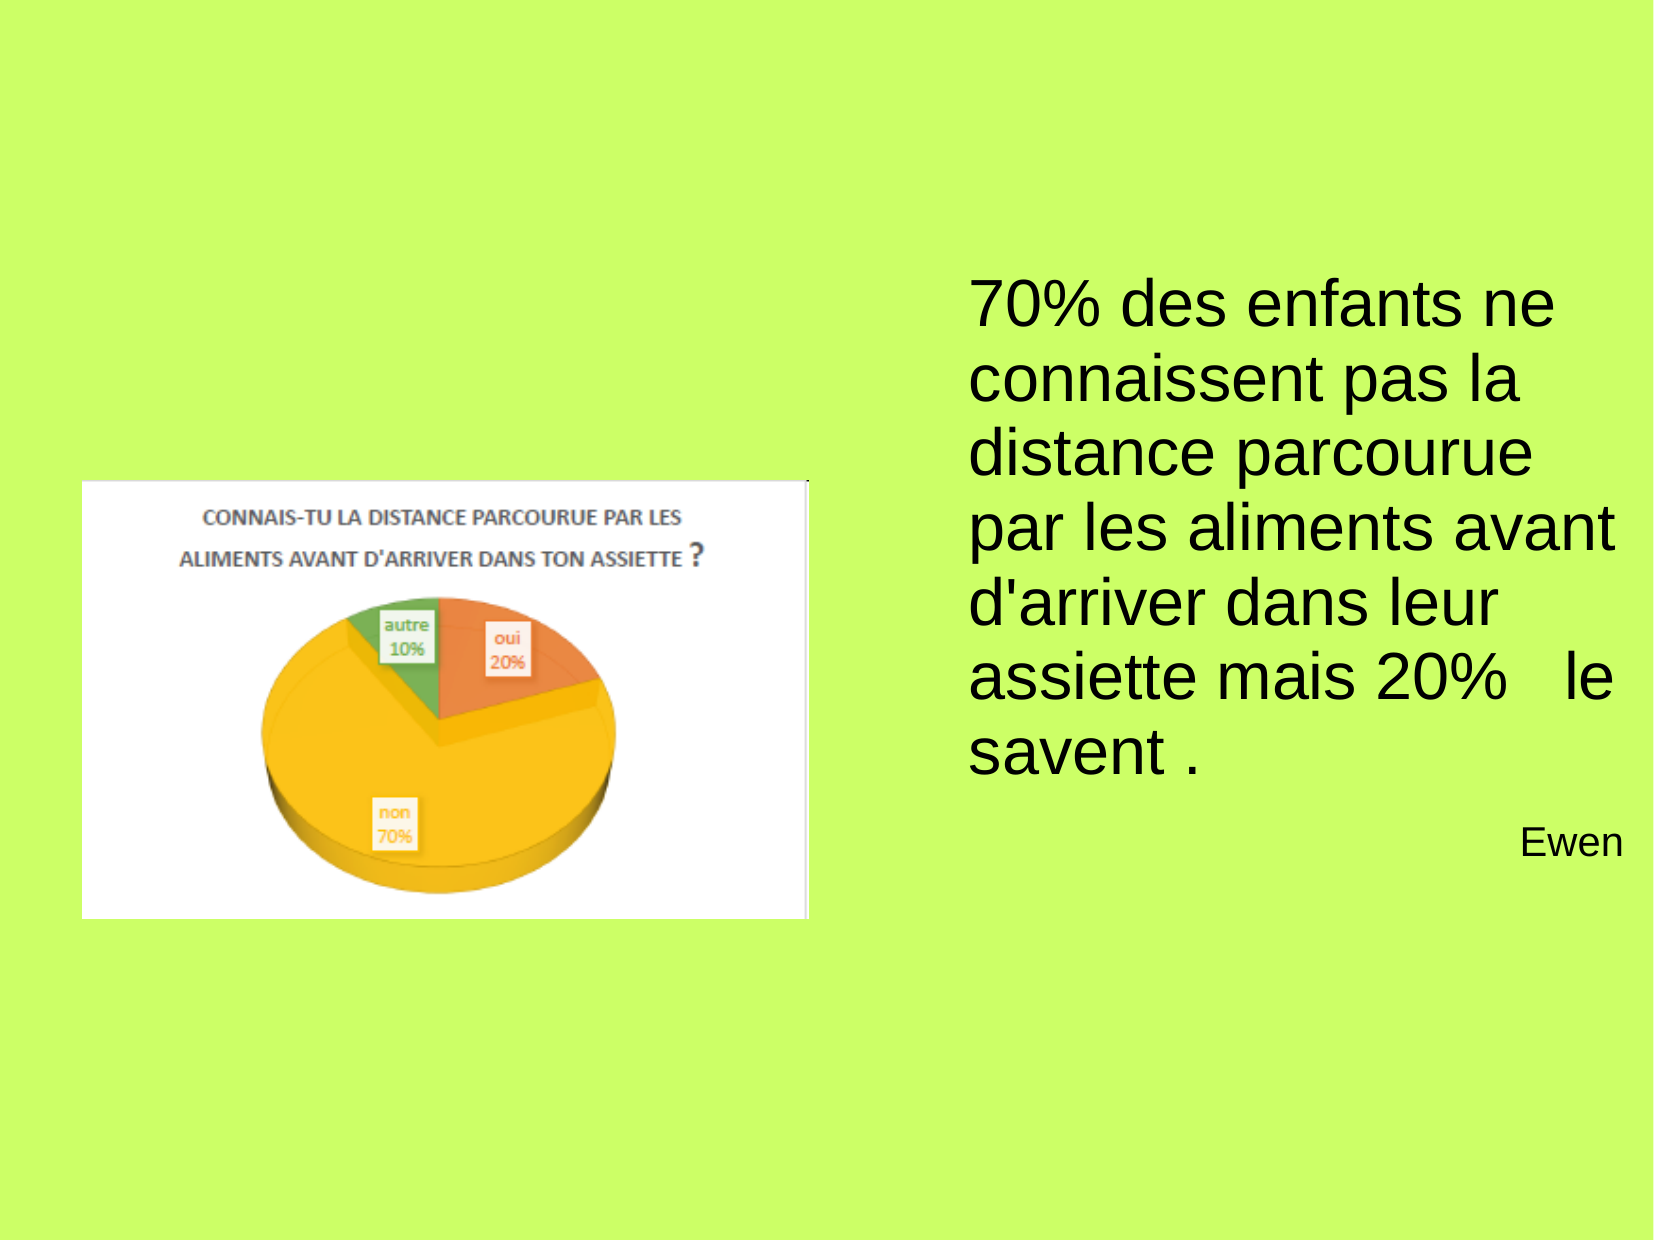

#
70% des enfants ne connaissent pas la distance parcourue par les aliments avant d'arriver dans leur assiette mais 20% le savent .
Ewen